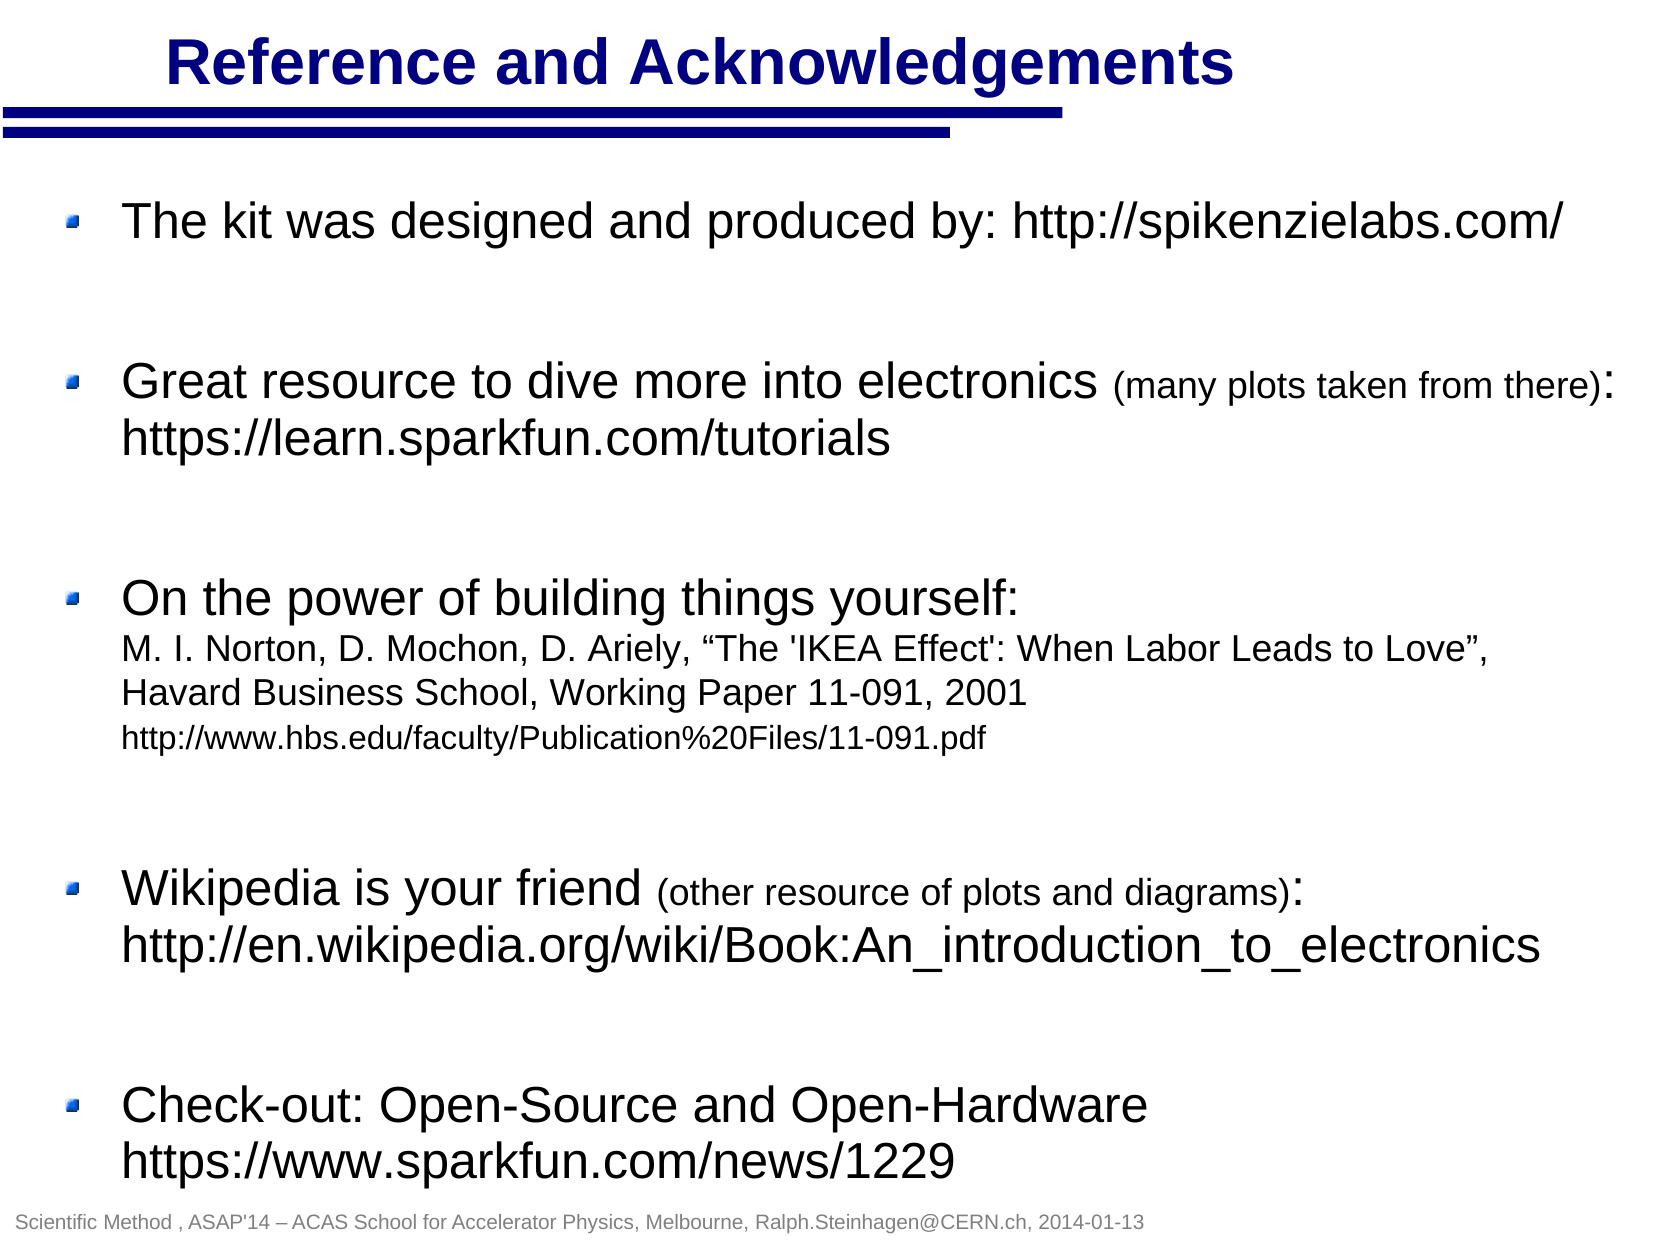

# Reference and Acknowledgements
The kit was designed and produced by: http://spikenzielabs.com/
Great resource to dive more into electronics (many plots taken from there):https://learn.sparkfun.com/tutorials
On the power of building things yourself: 				 M. I. Norton, D. Mochon, D. Ariely, “The 'IKEA Effect': When Labor Leads to Love”, 	Havard Business School, Working Paper 11-091, 2001 http://www.hbs.edu/faculty/Publication%20Files/11-091.pdf
Wikipedia is your friend (other resource of plots and diagrams): http://en.wikipedia.org/wiki/Book:An_introduction_to_electronics
Check-out: Open-Source and Open-Hardware https://www.sparkfun.com/news/1229